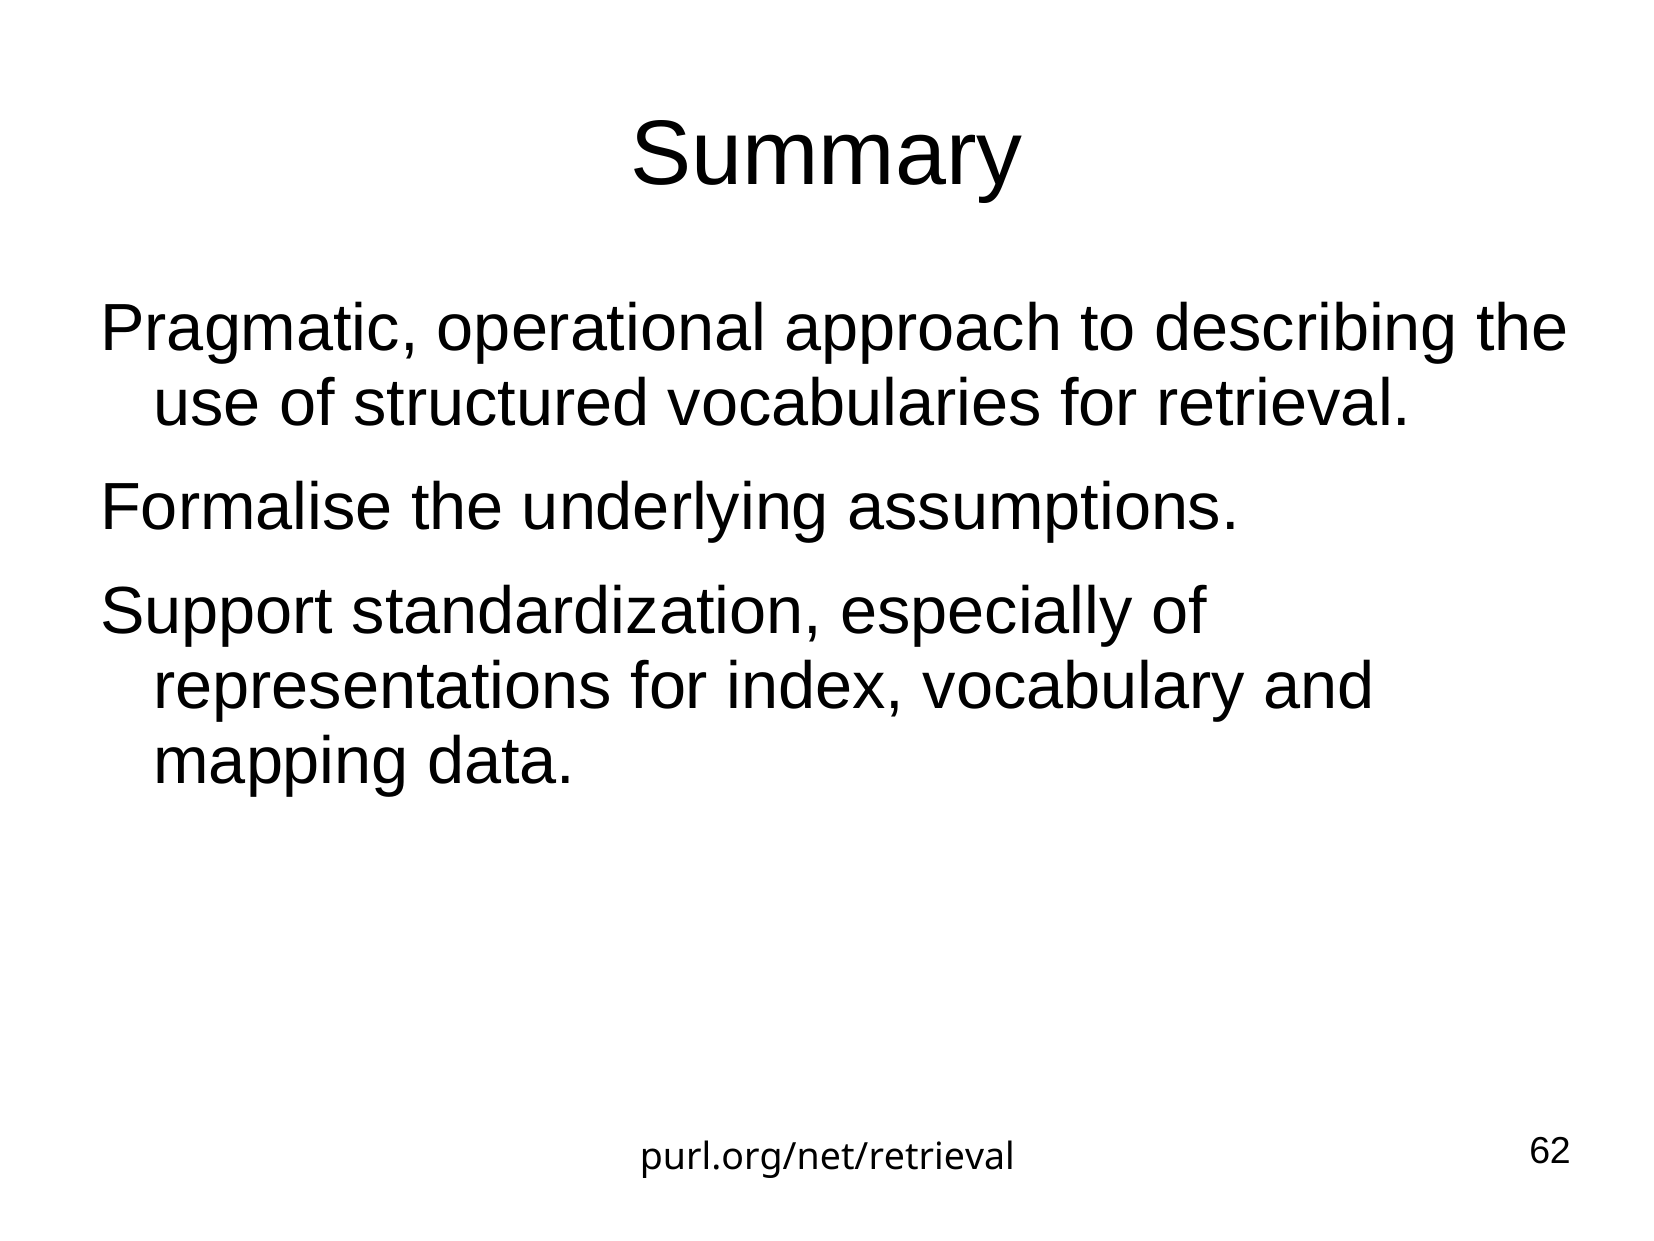

# Summary
Pragmatic, operational approach to describing the use of structured vocabularies for retrieval.
Formalise the underlying assumptions.
Support standardization, especially of representations for index, vocabulary and mapping data.
purl.org/net/retrieval
62